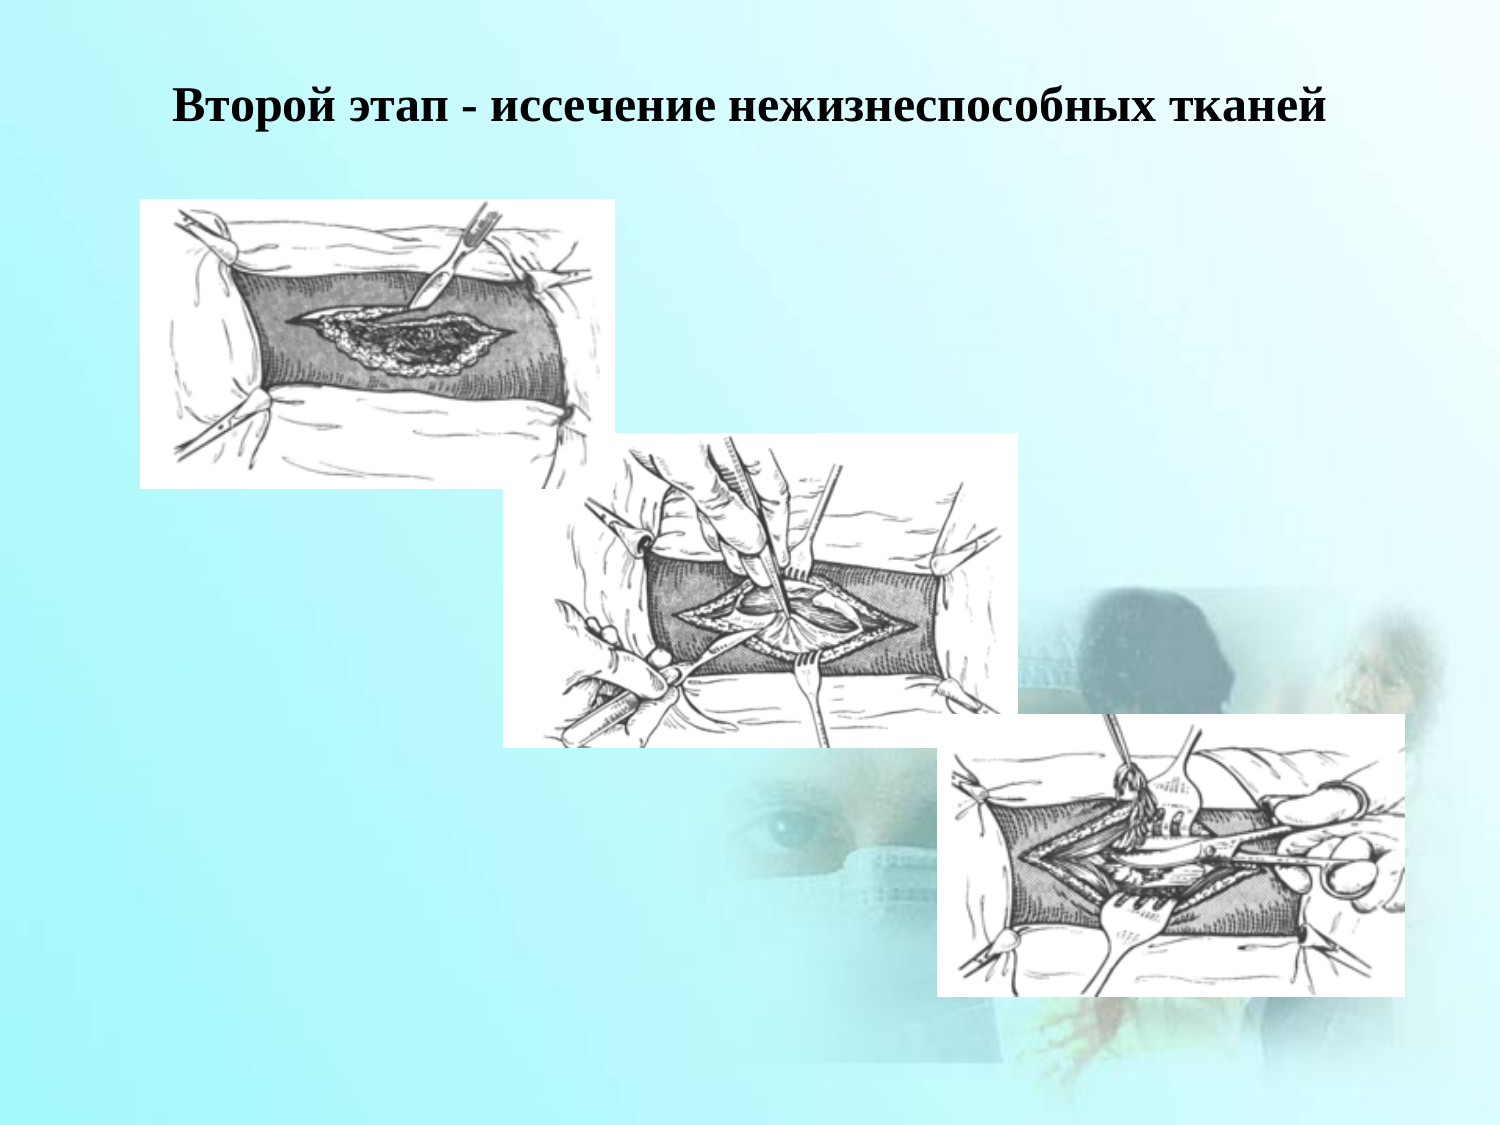

# Второй этап - иссечение нежизнеспособных тканей